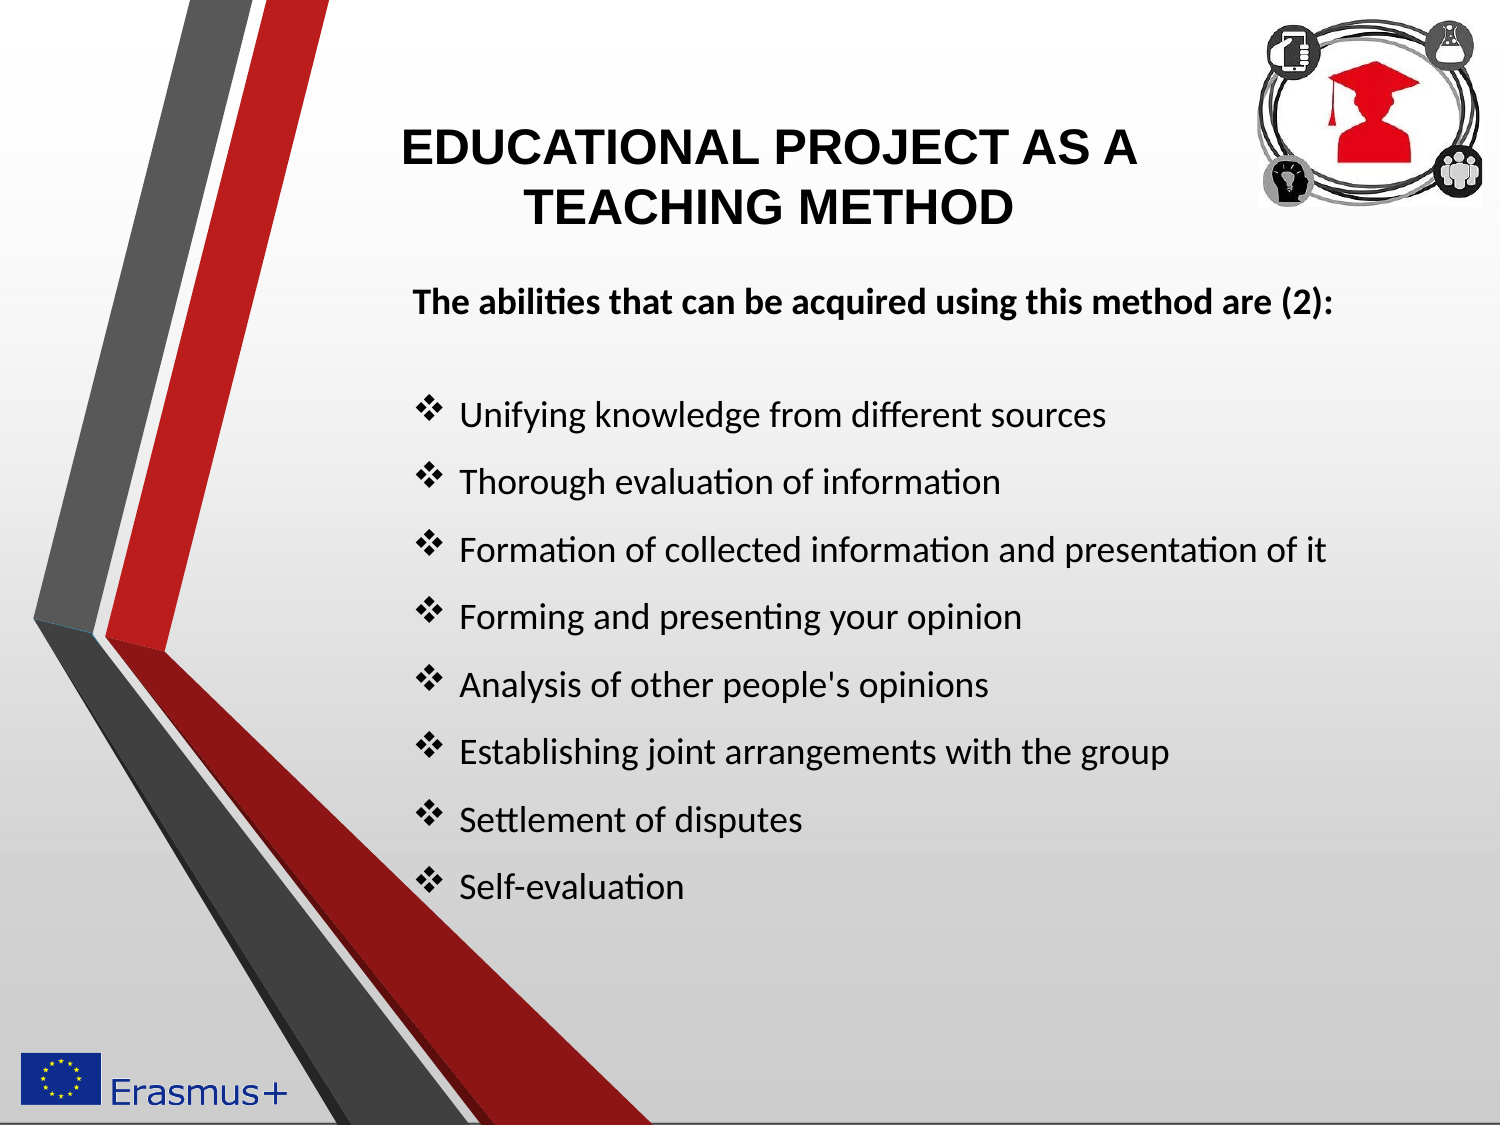

# EDUCATIONAL PROJECT AS A TEACHING METHOD
The abilities that can be acquired using this method are (2):
Unifying knowledge from different sources
Thorough evaluation of information
Formation of collected information and presentation of it
Forming and presenting your opinion
Analysis of other people's opinions
Establishing joint arrangements with the group
Settlement of disputes
Self-evaluation